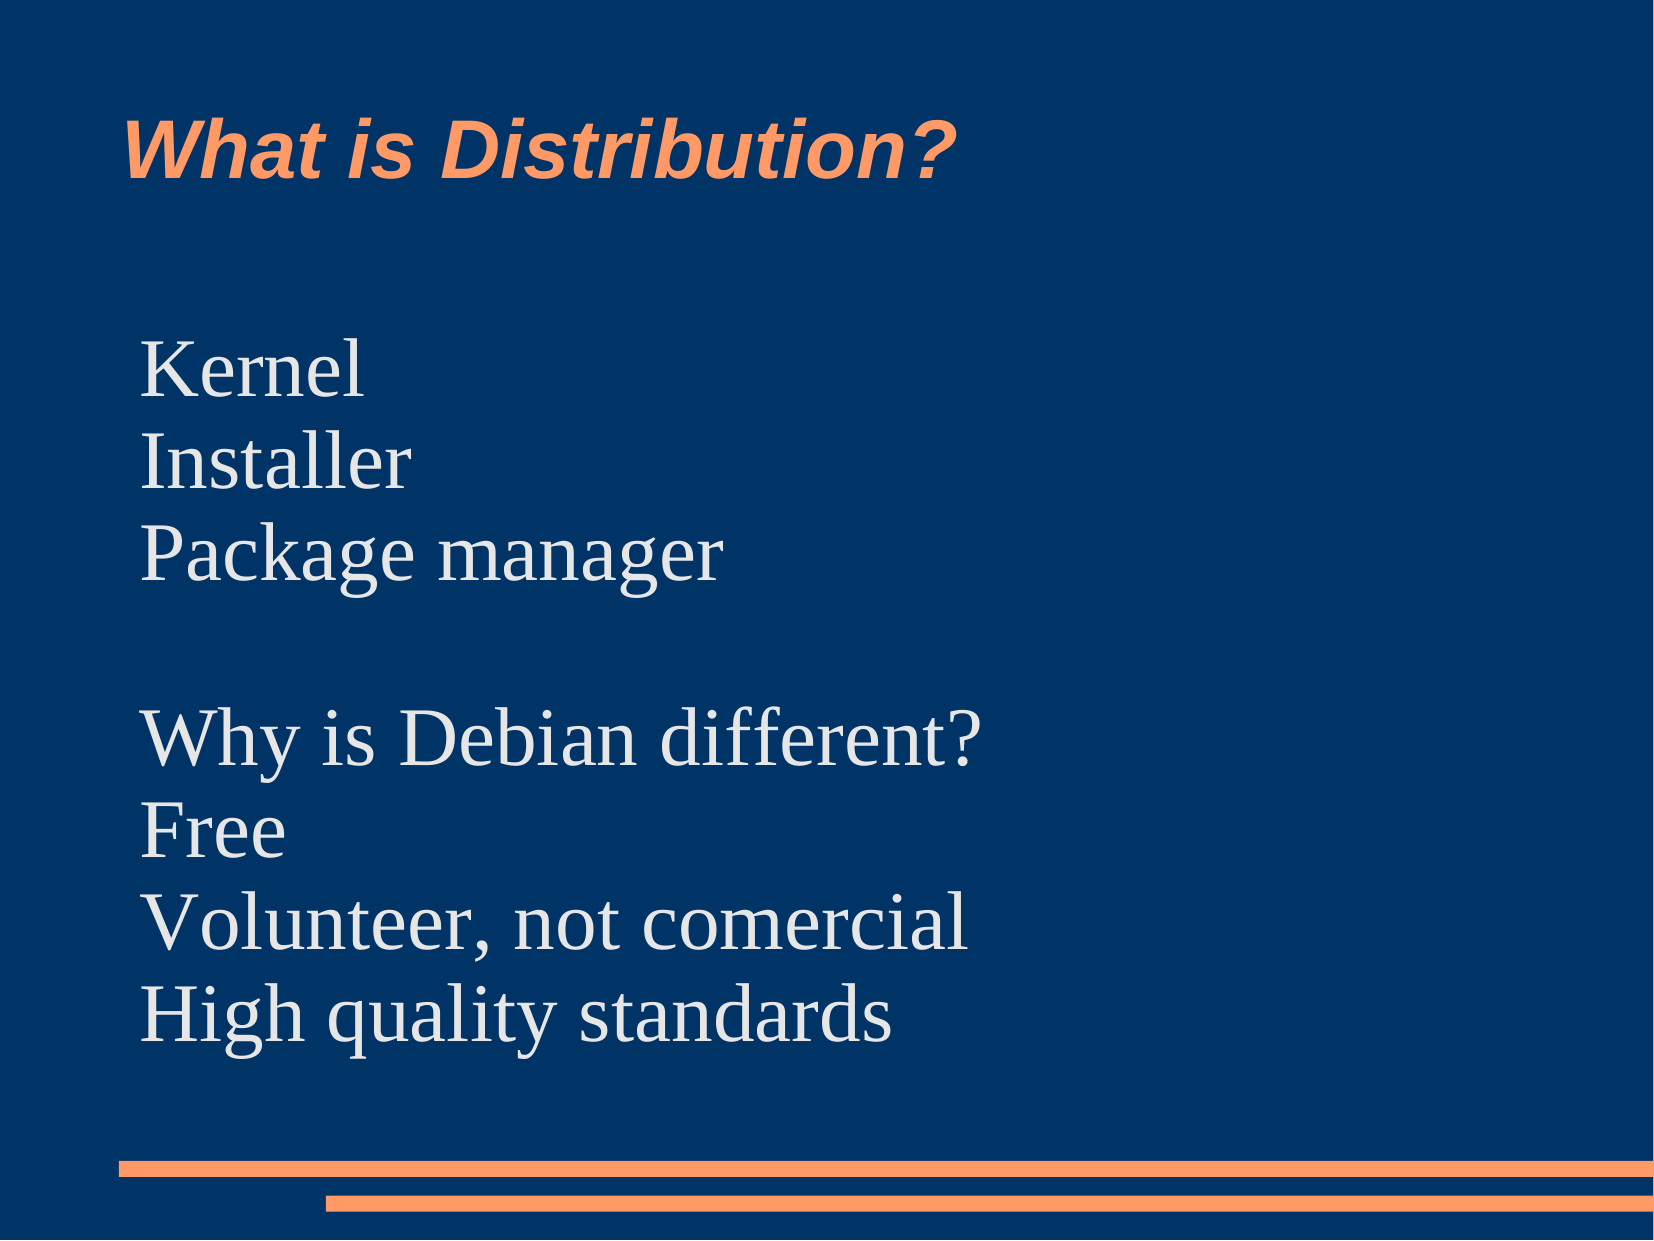

# What is Distribution?
Kernel
Installer
Package manager
Why is Debian different?
Free
Volunteer, not comercial
High quality standards